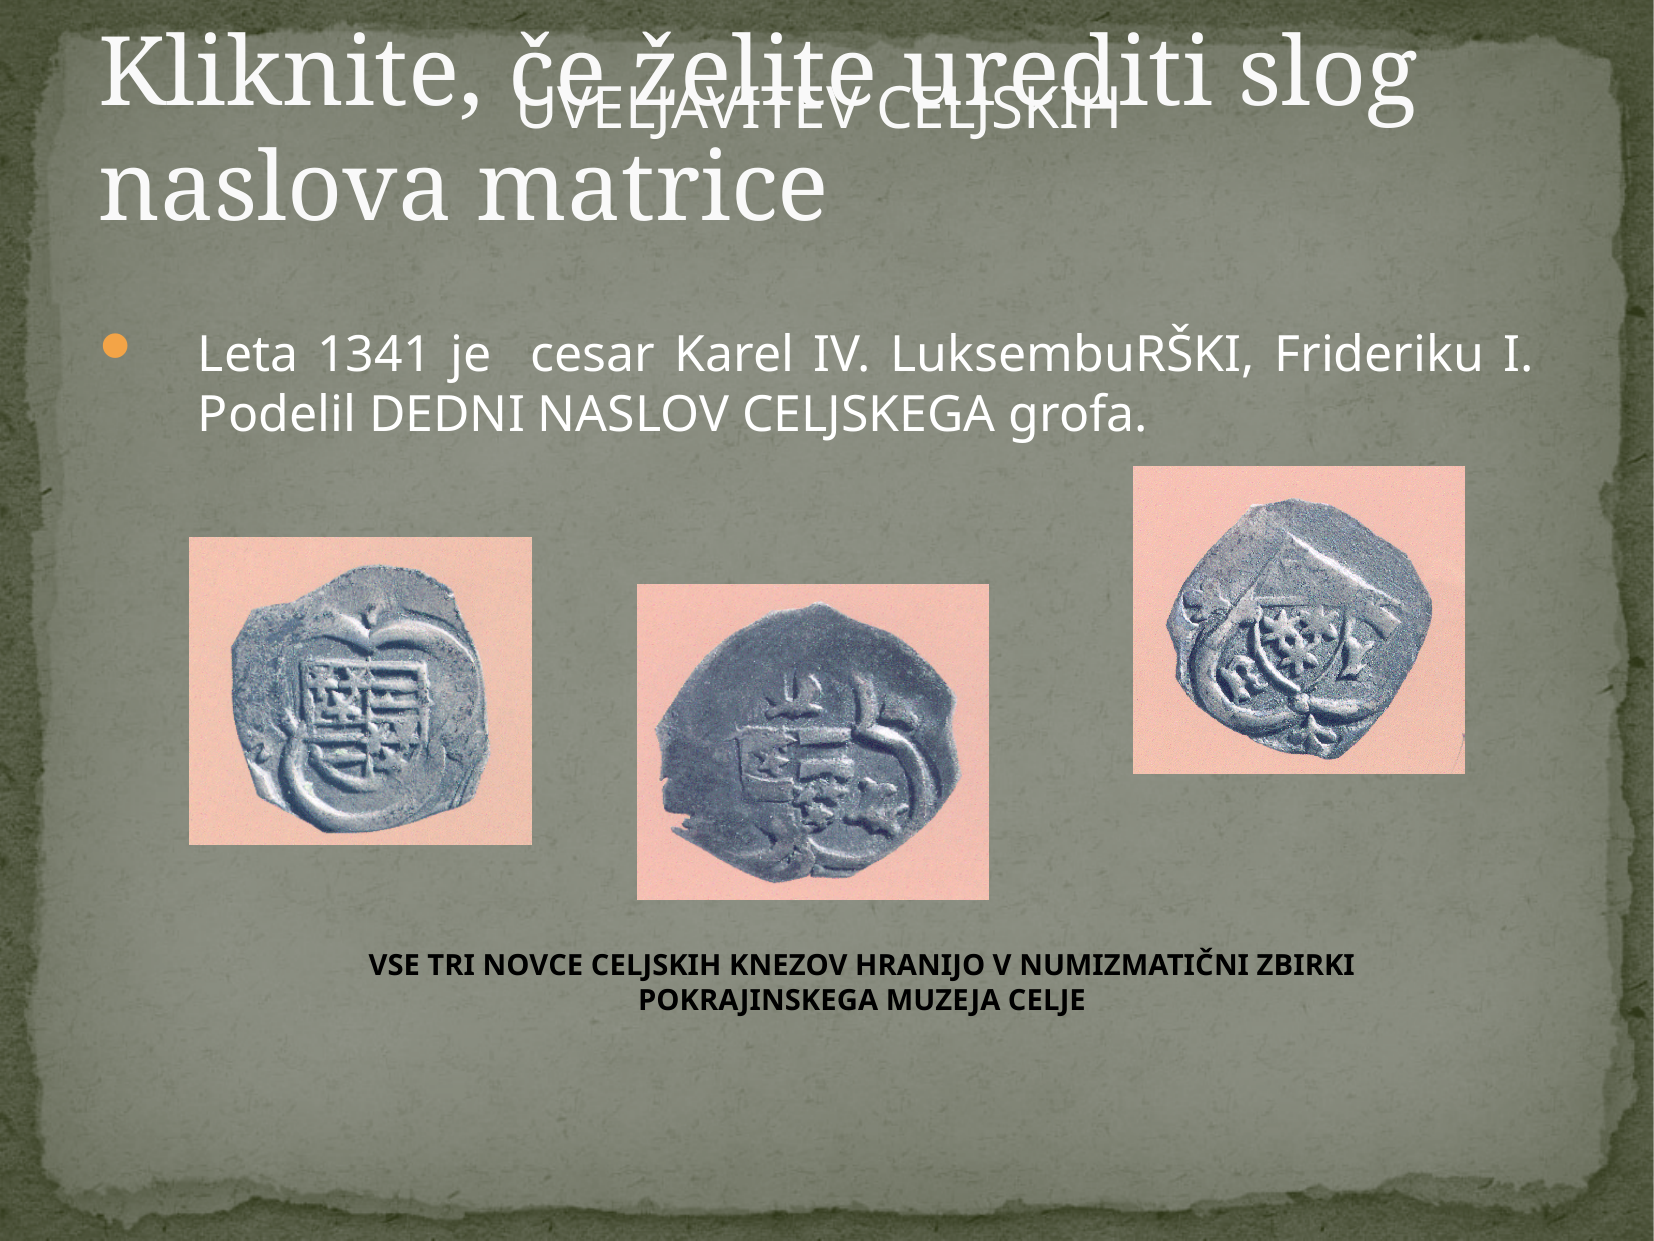

UVELJAVITEV CELJSKIH
Leta 1341 je cesar Karel IV. LuksembuRŠKI, Frideriku I. Podelil DEDNI NASLOV CELJSKEGA grofa.
VSE TRI NOVCE CELJSKIH KNEZOV HRANIJO V NUMIZMATIČNI ZBIRKI POKRAJINSKEGA MUZEJA CELJE